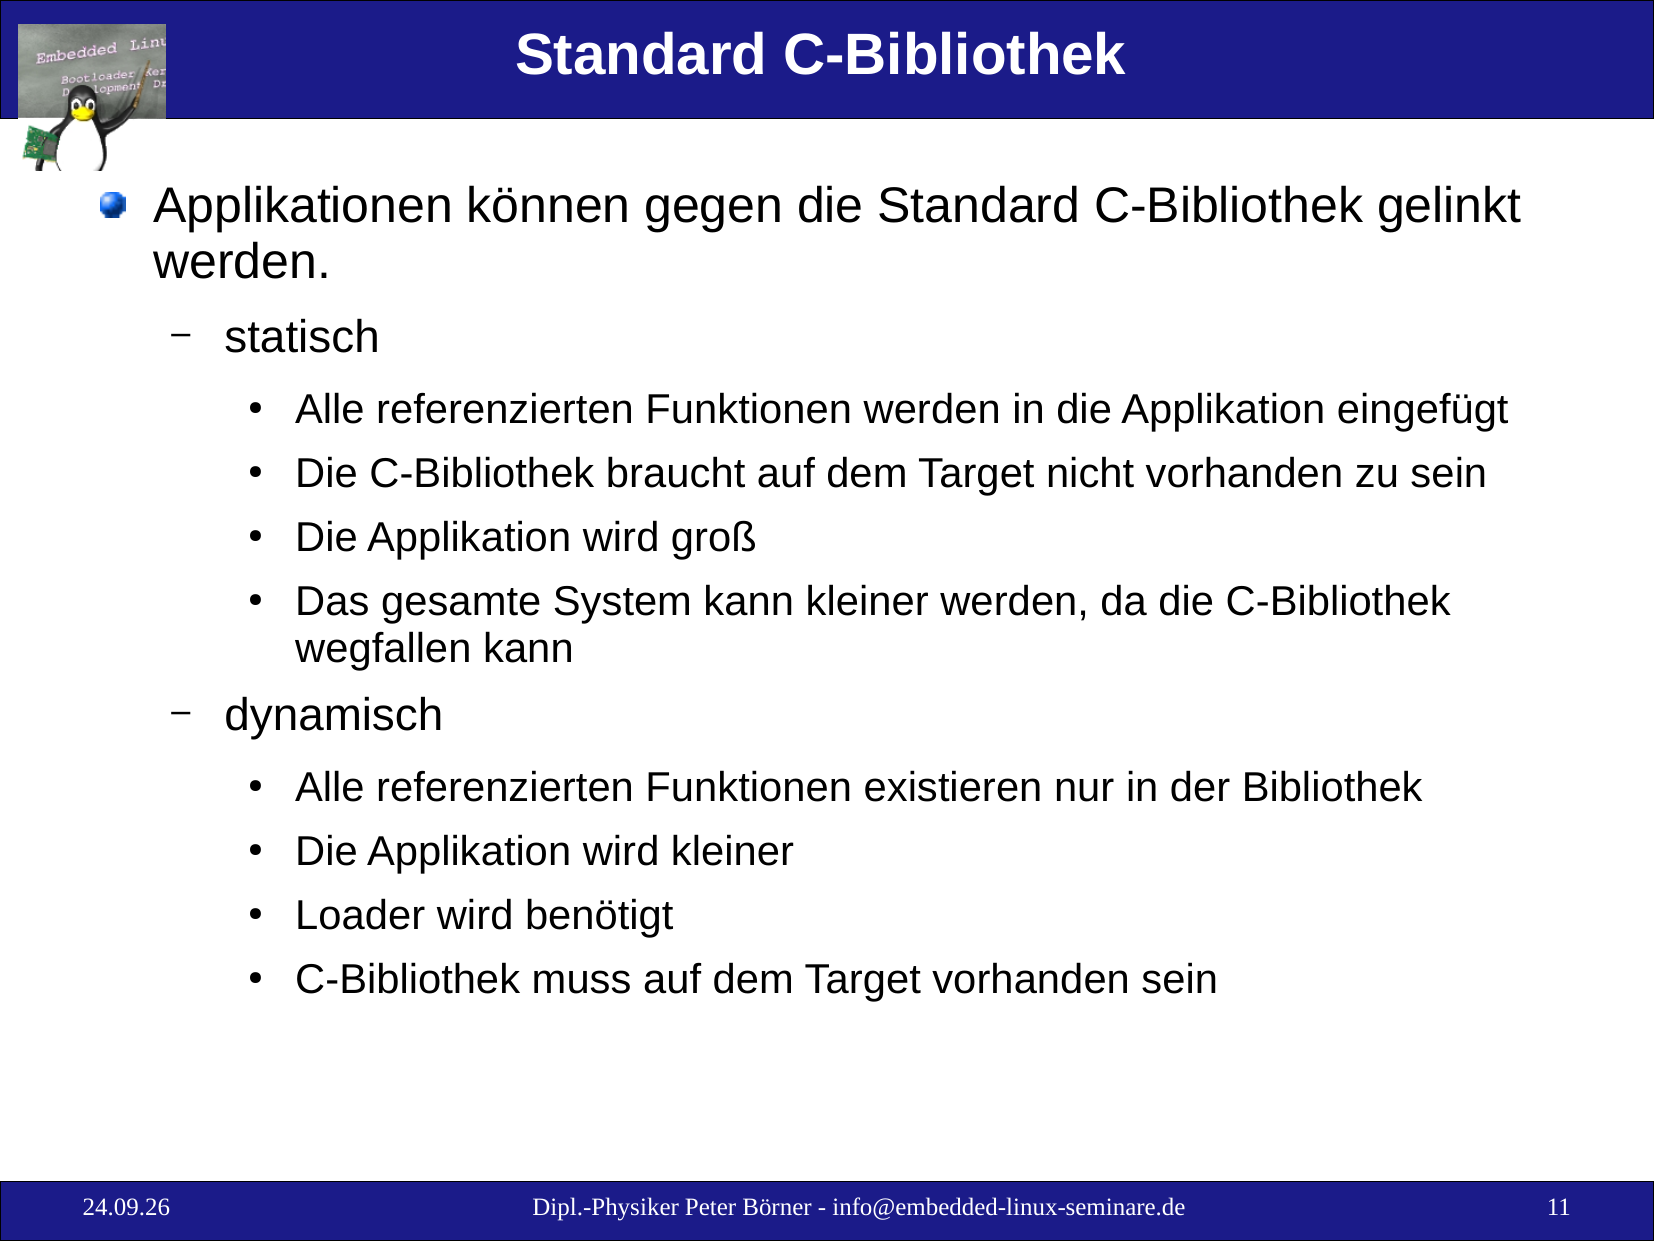

# Standard C-Bibliothek
Applikationen können gegen die Standard C-Bibliothek gelinkt werden.
statisch
Alle referenzierten Funktionen werden in die Applikation eingefügt
Die C-Bibliothek braucht auf dem Target nicht vorhanden zu sein
Die Applikation wird groß
Das gesamte System kann kleiner werden, da die C-Bibliothek wegfallen kann
dynamisch
Alle referenzierten Funktionen existieren nur in der Bibliothek
Die Applikation wird kleiner
Loader wird benötigt
C-Bibliothek muss auf dem Target vorhanden sein
 Dipl.-Physiker Peter Börner - info@embedded-linux-seminare.de
11